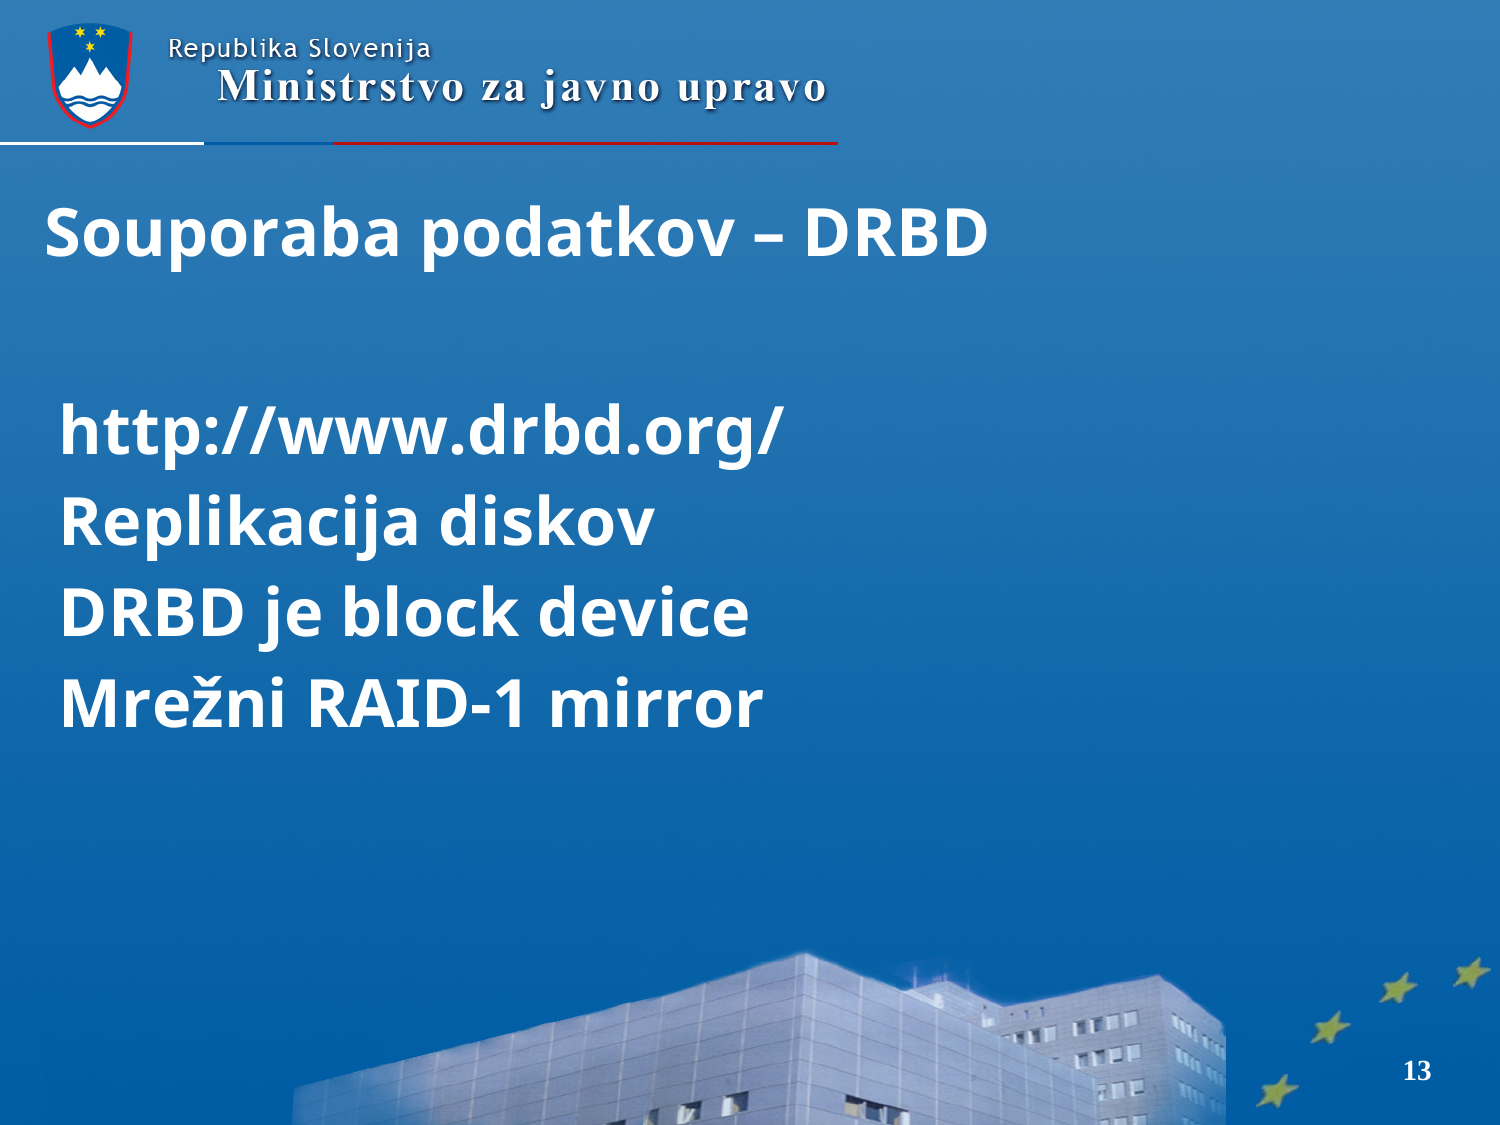

# Souporaba podatkov – DRBD
http://www.drbd.org/
Replikacija diskov
DRBD je block device
Mrežni RAID-1 mirror
13